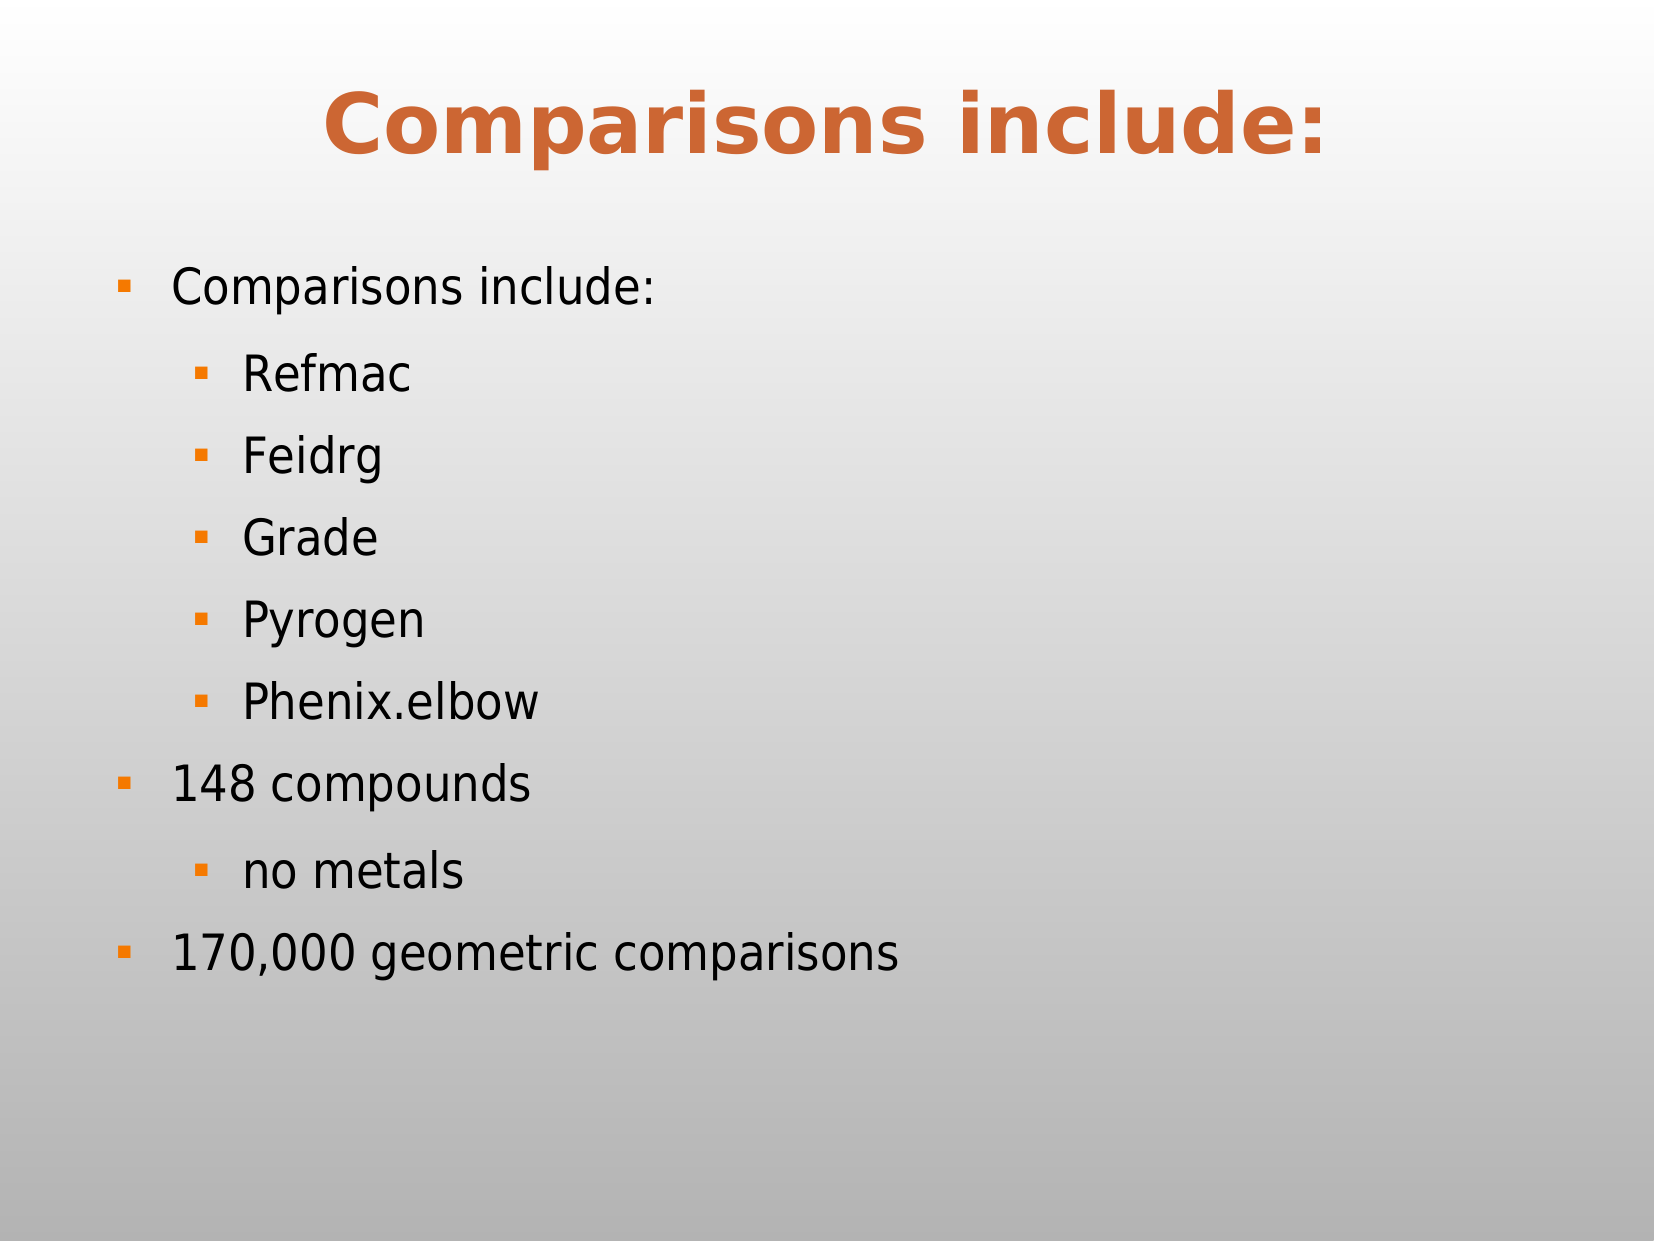

# Comparisons include:
Comparisons include:
Refmac
Feidrg
Grade
Pyrogen
Phenix.elbow
148 compounds
no metals
170,000 geometric comparisons